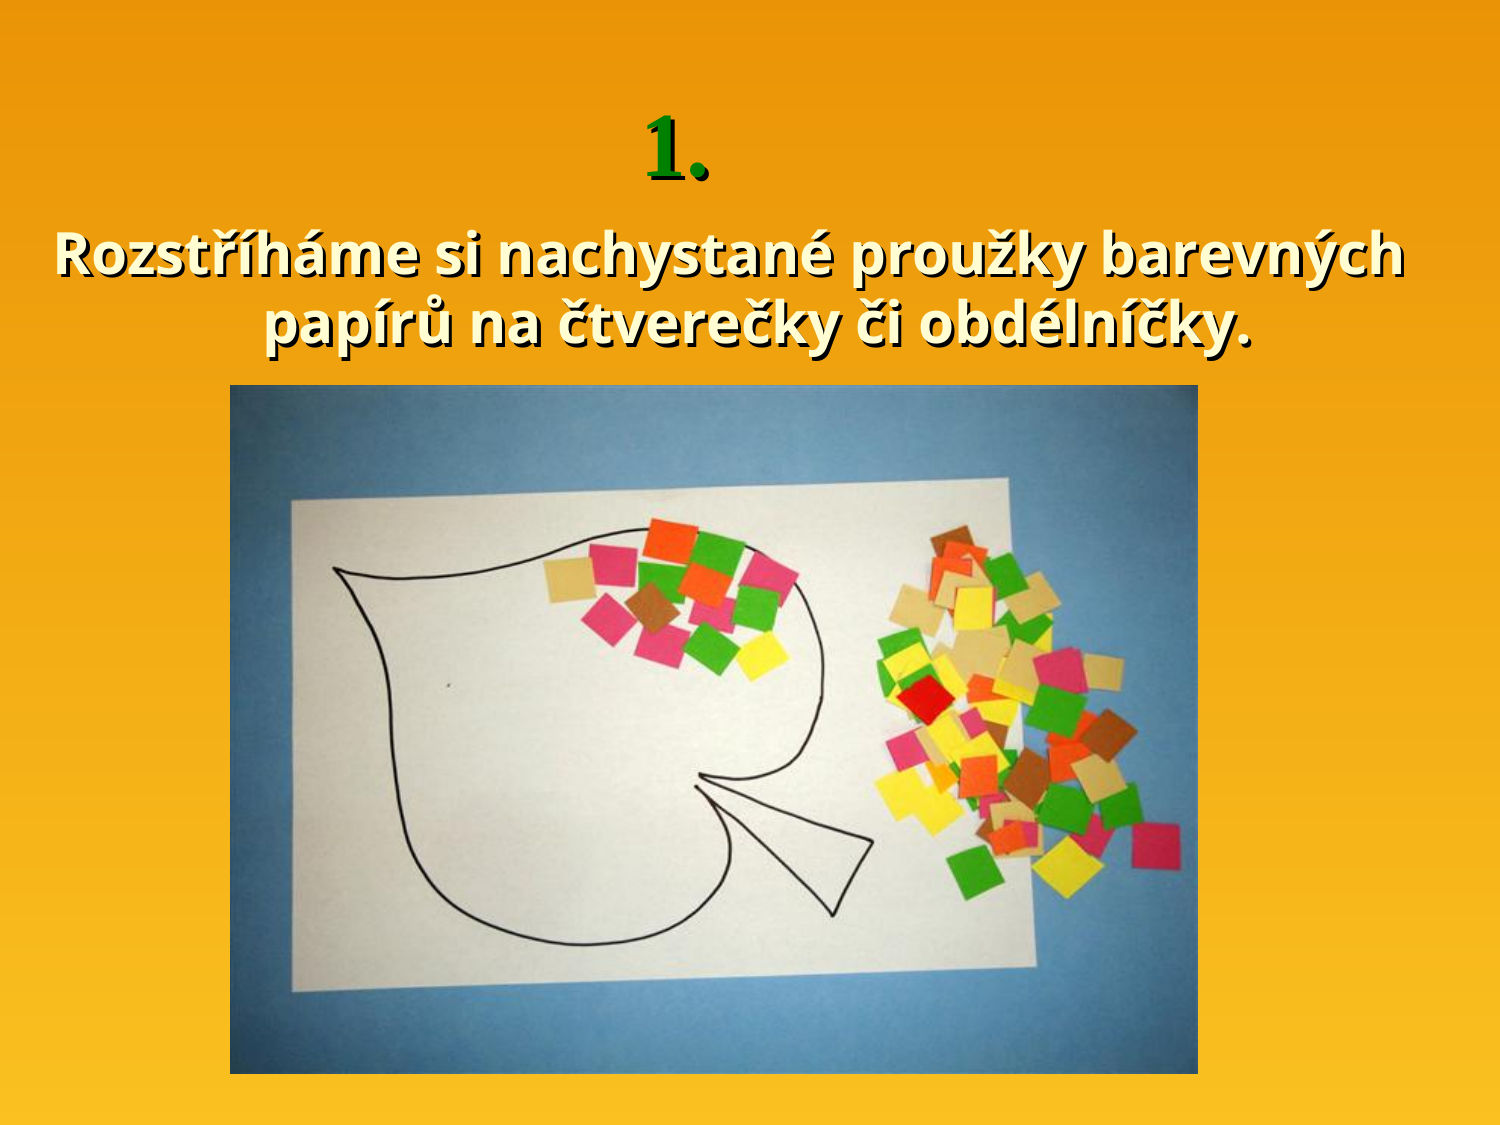

# 1.
Rozstříháme si nachystané proužky barevných papírů na čtverečky či obdélníčky.